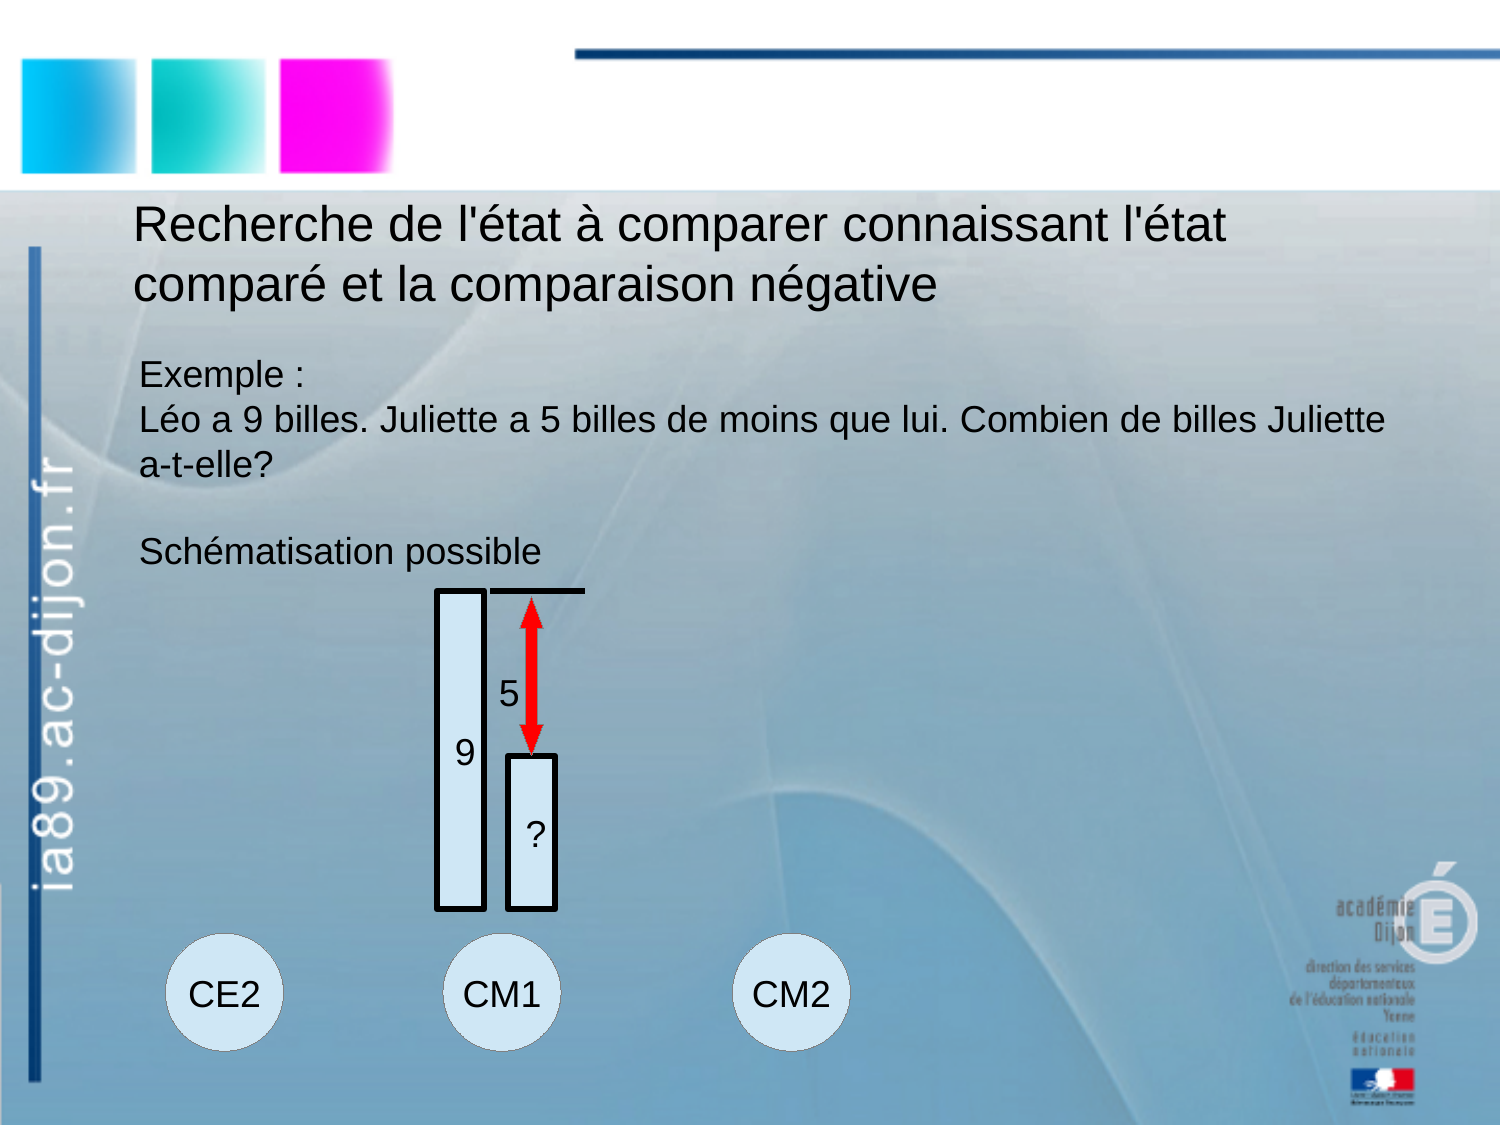

Recherche de l'état à comparer connaissant l'état comparé et la comparaison négative
Exemple :
Léo a 9 billes. Juliette a 5 billes de moins que lui. Combien de billes Juliette a-t-elle?
Schématisation possible
9
5
?
CE2
CM1
CM2